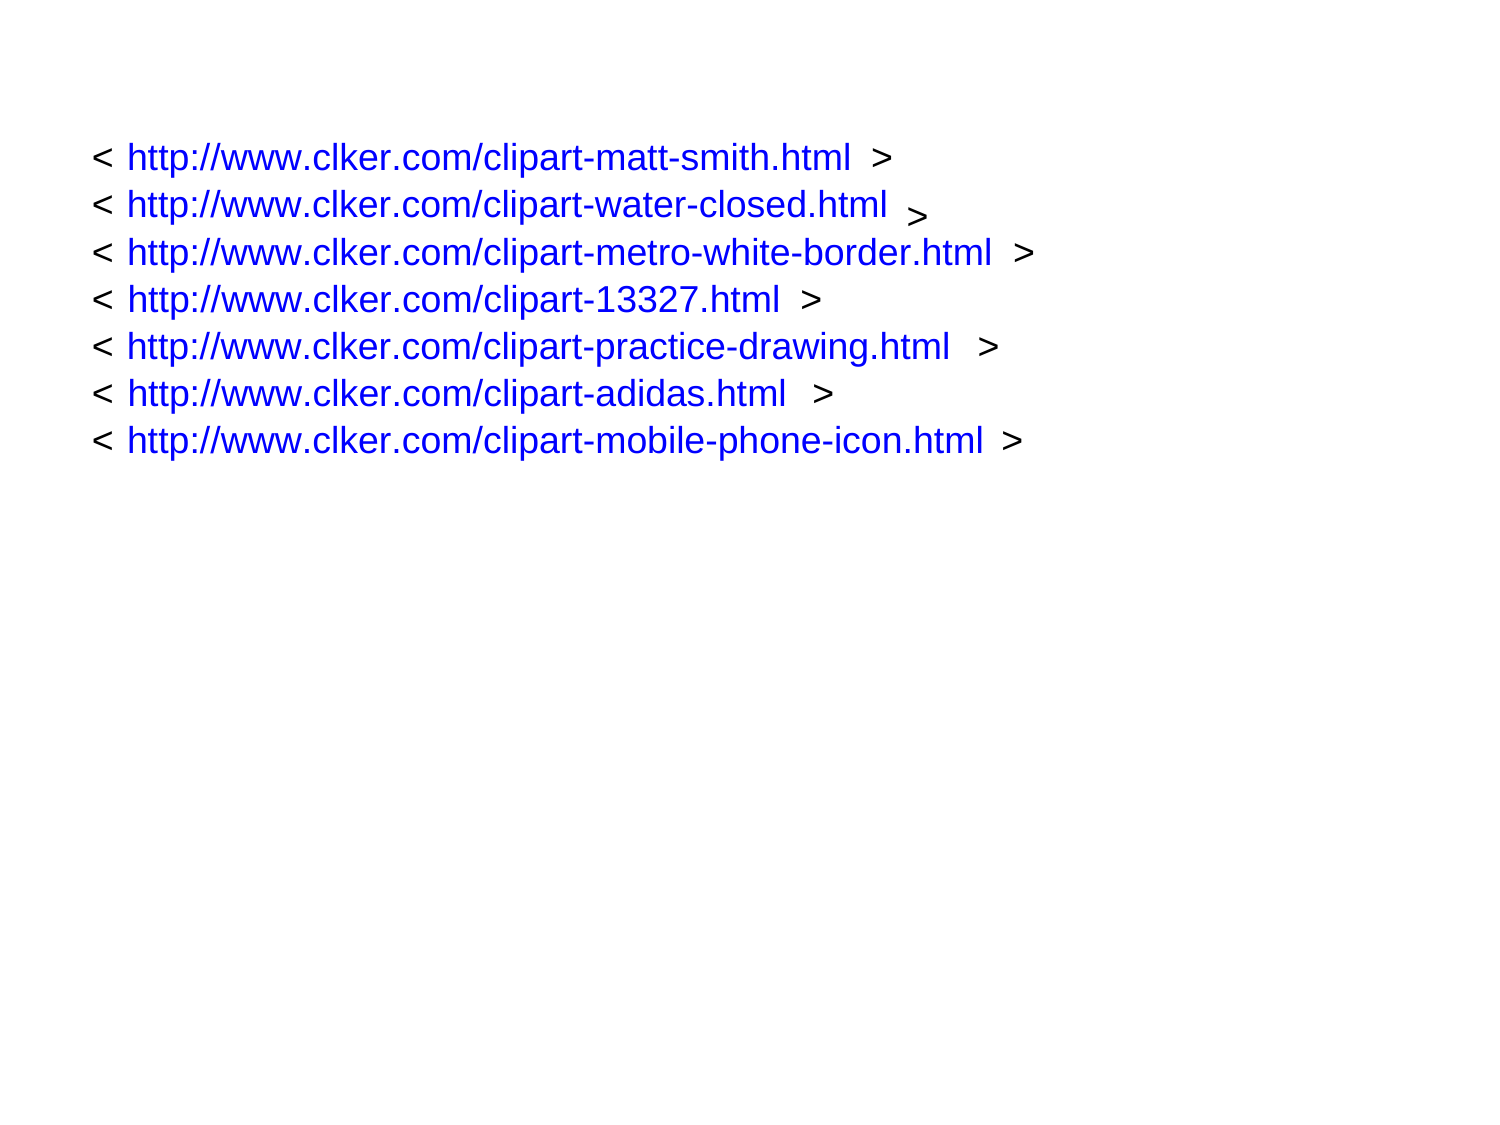

<
http://www.clker.com/clipart-matt-smith.html
>
<
http://www.clker.com/clipart-water-closed.html
>
<
http://www.clker.com/clipart-metro-white-border.html
>
<
http://www.clker.com/clipart-13327.html
>
<
http://www.clker.com/clipart-practice-drawing.html
>
<
http://www.clker.com/clipart-adidas.html
>
<
http://www.clker.com/clipart-mobile-phone-icon.html
>